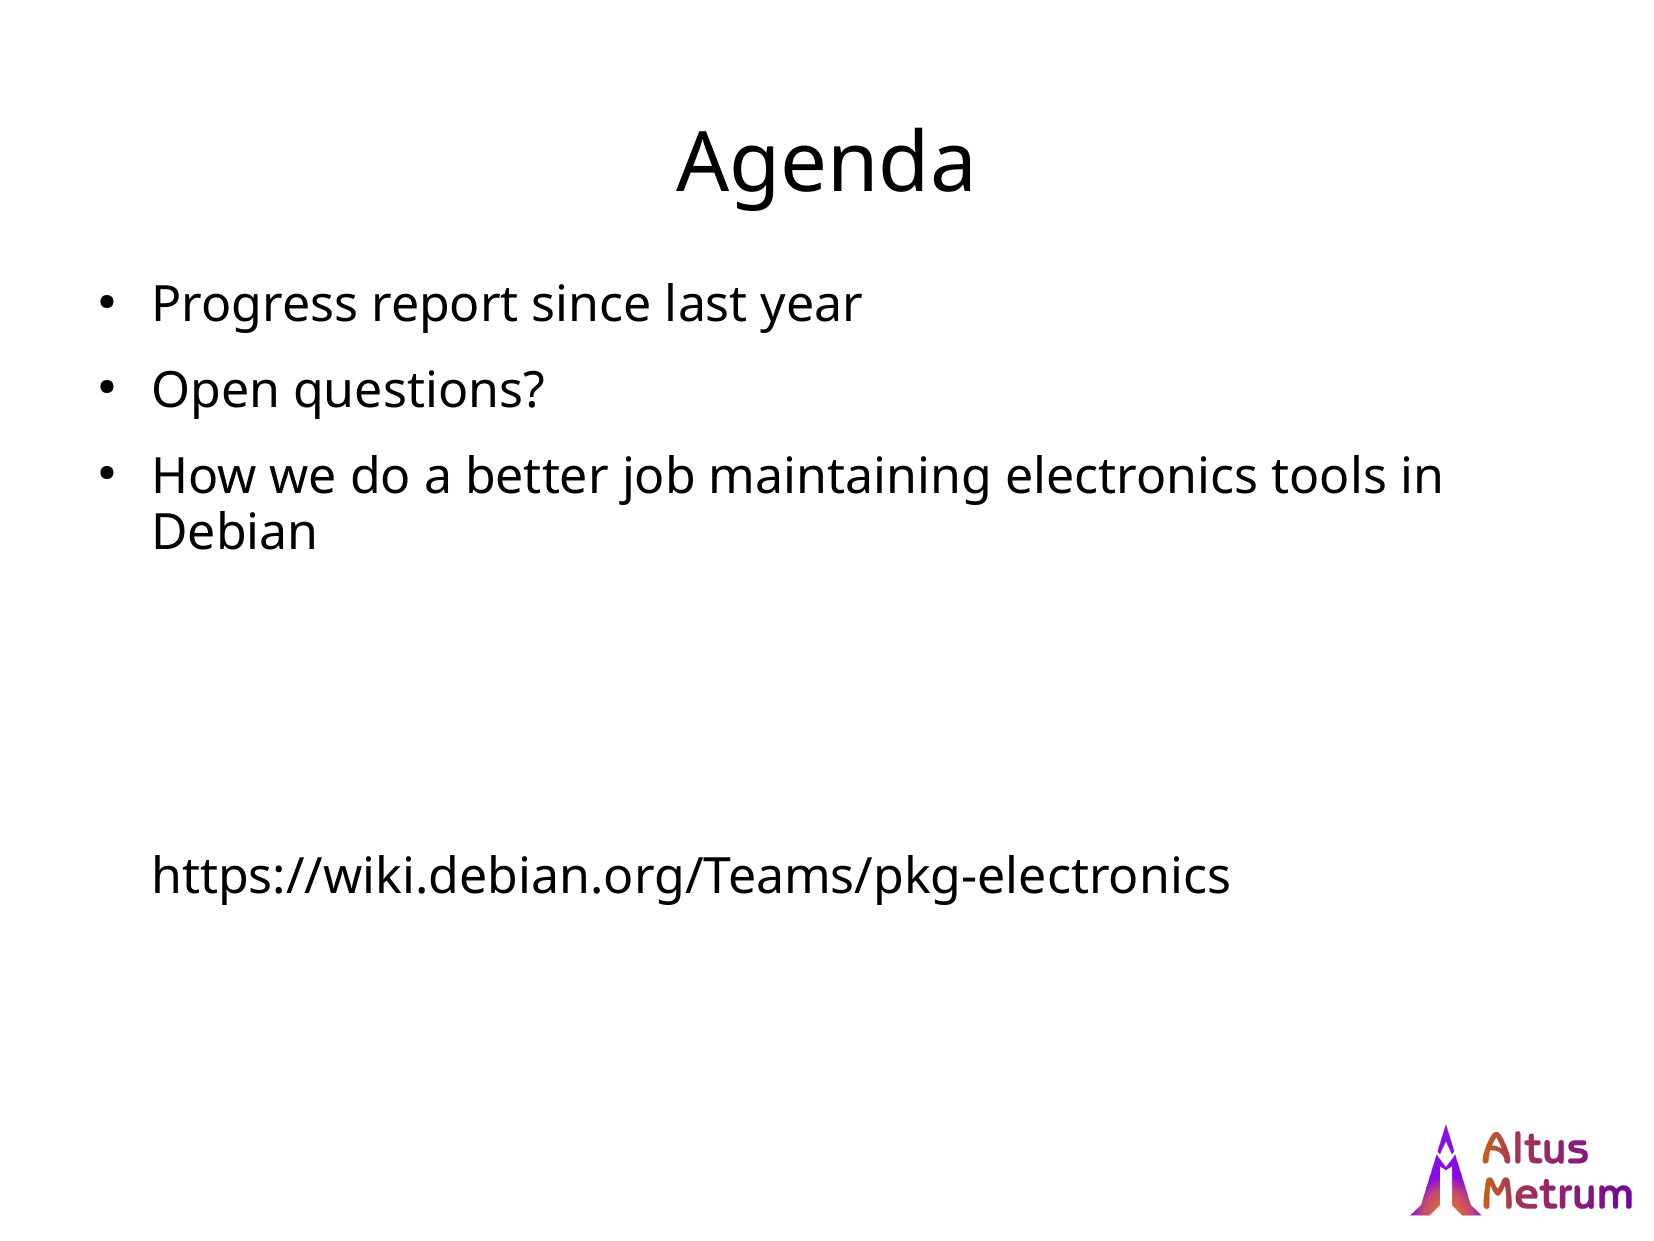

# Agenda
Progress report since last year
Open questions?
How we do a better job maintaining electronics tools in Debian
https://wiki.debian.org/Teams/pkg-electronics